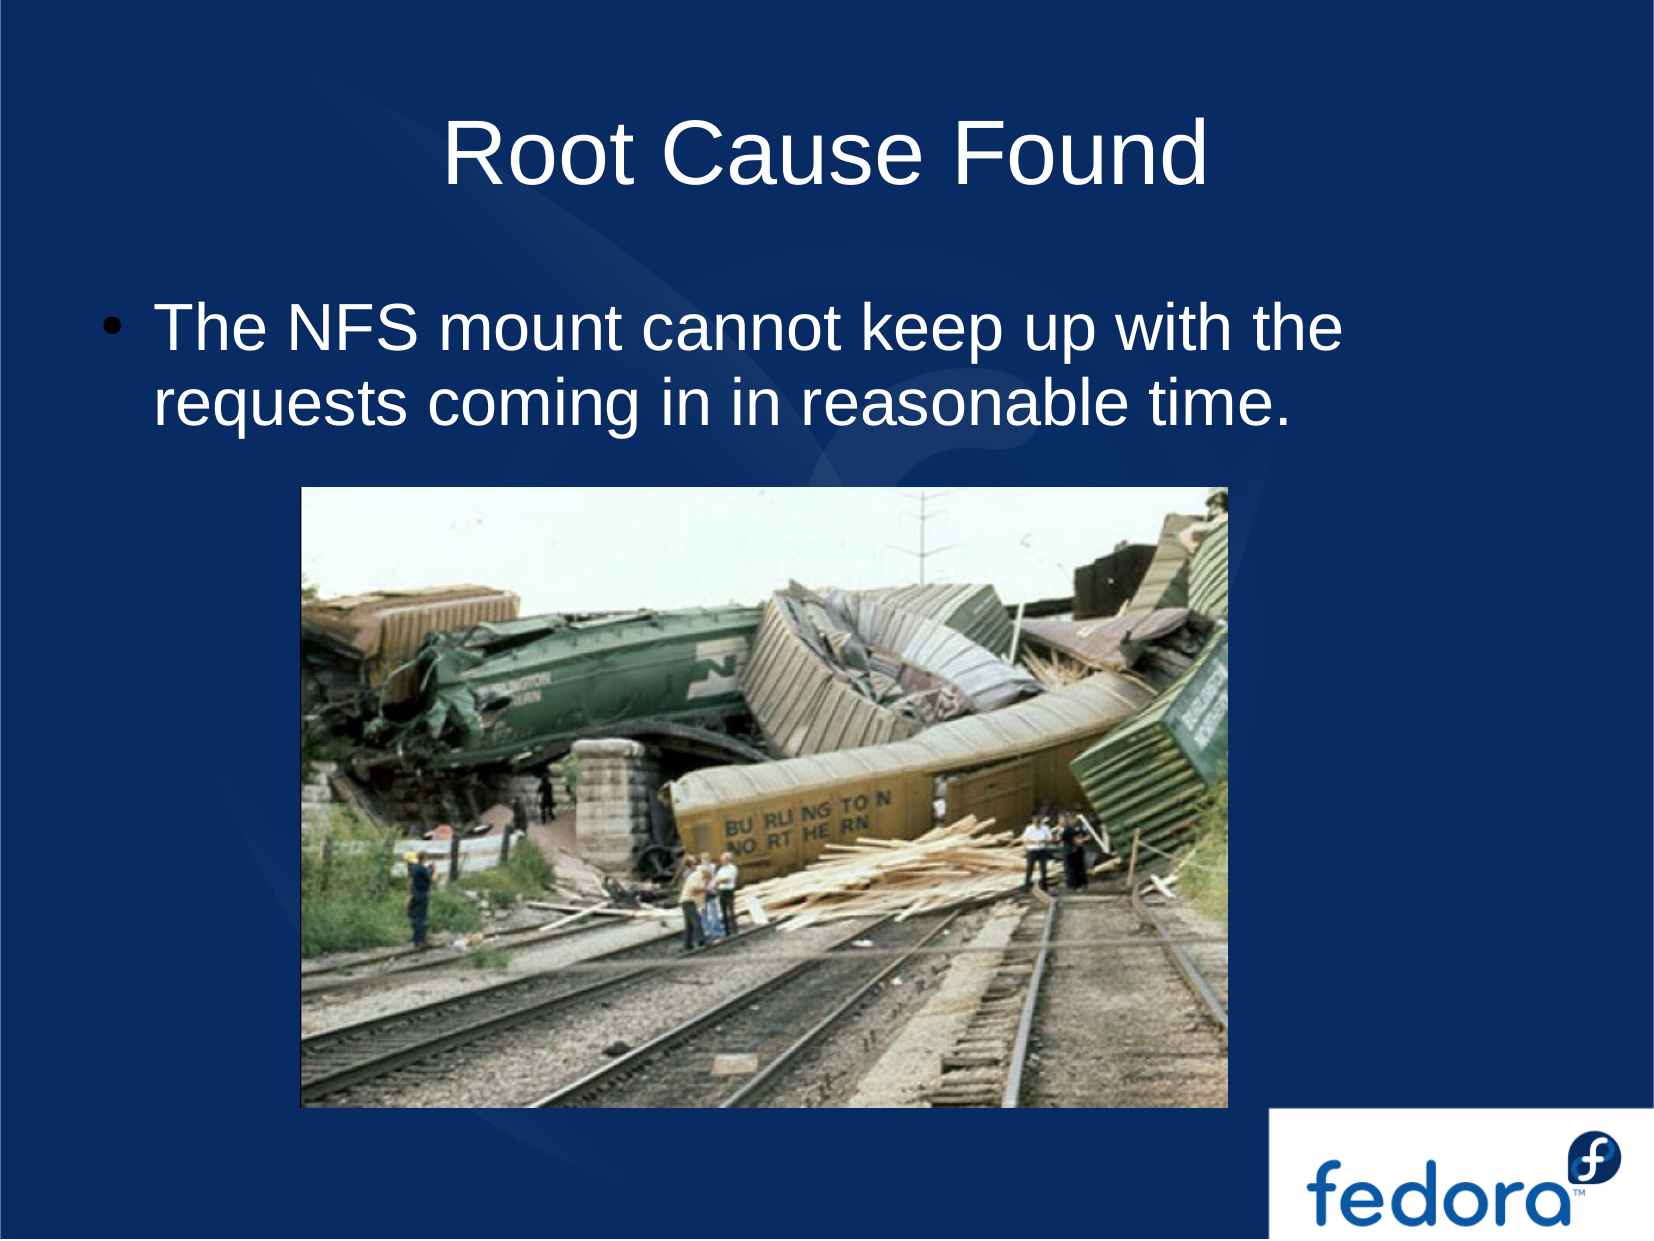

# Root Cause Found
The NFS mount cannot keep up with the requests coming in in reasonable time.